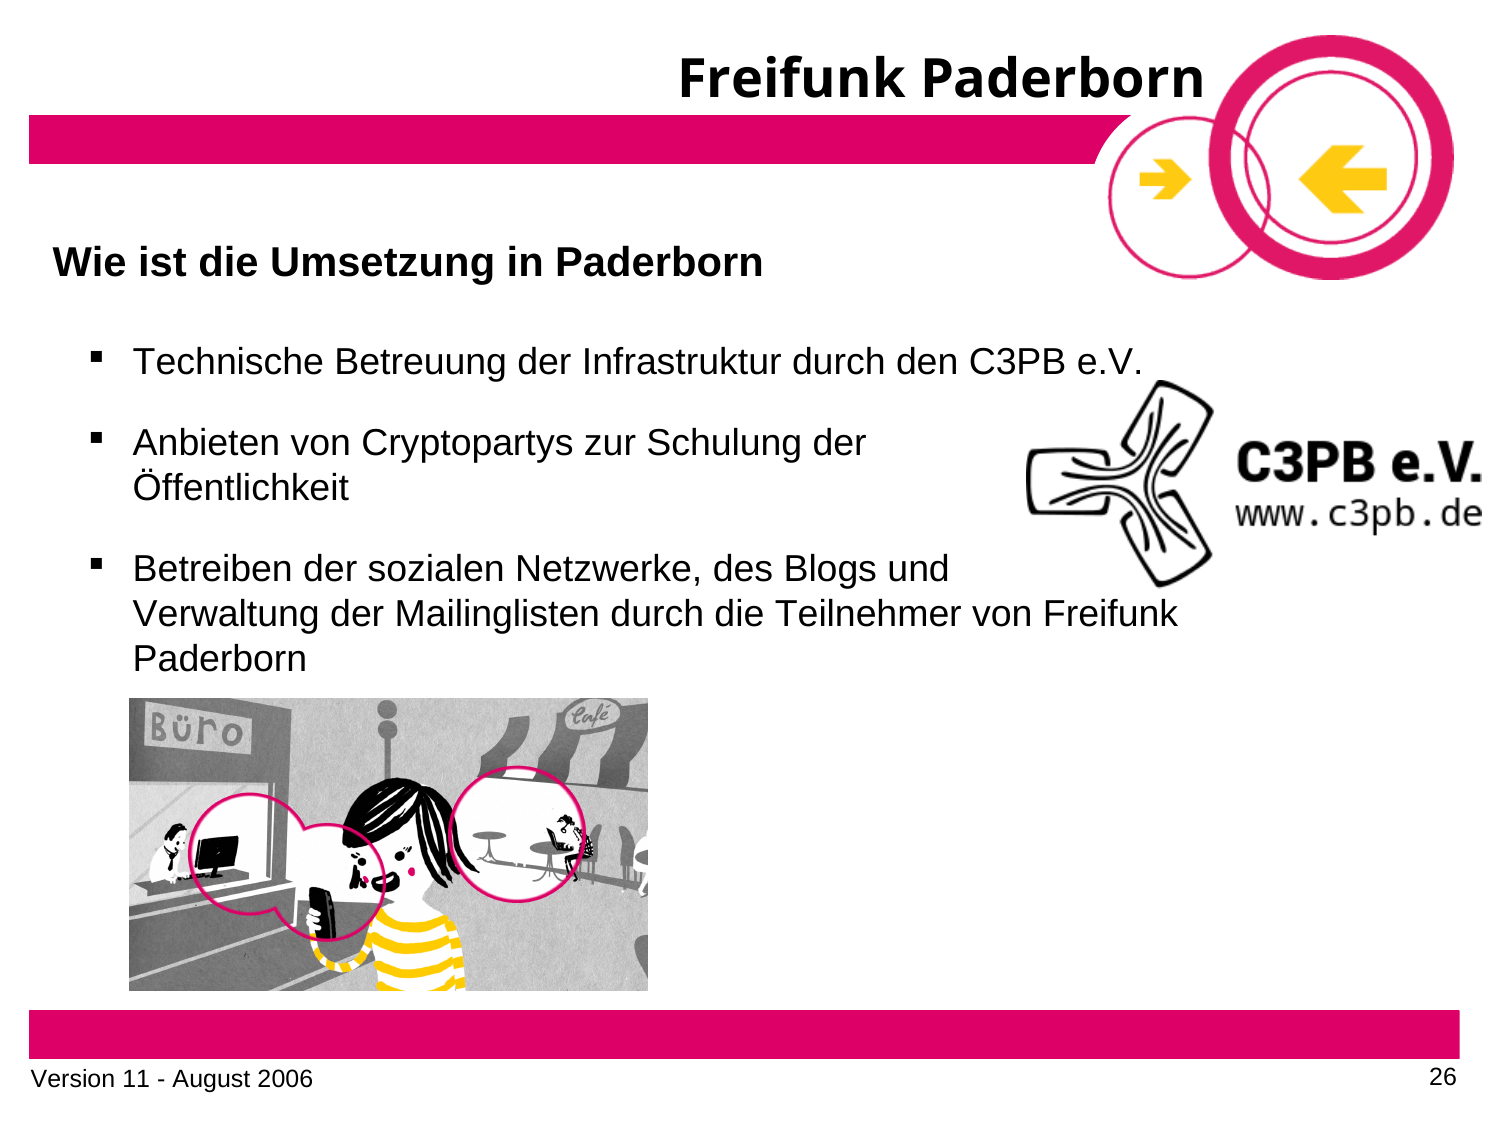

Wie ist die Umsetzung in Paderborn
Technische Betreuung der Infrastruktur durch den C3PB e.V.
Anbieten von Cryptopartys zur Schulung der
Öffentlichkeit
Betreiben der sozialen Netzwerke, des Blogs und
Verwaltung der Mailinglisten durch die Teilnehmer von Freifunk Paderborn
26
Version 11 - August 2006